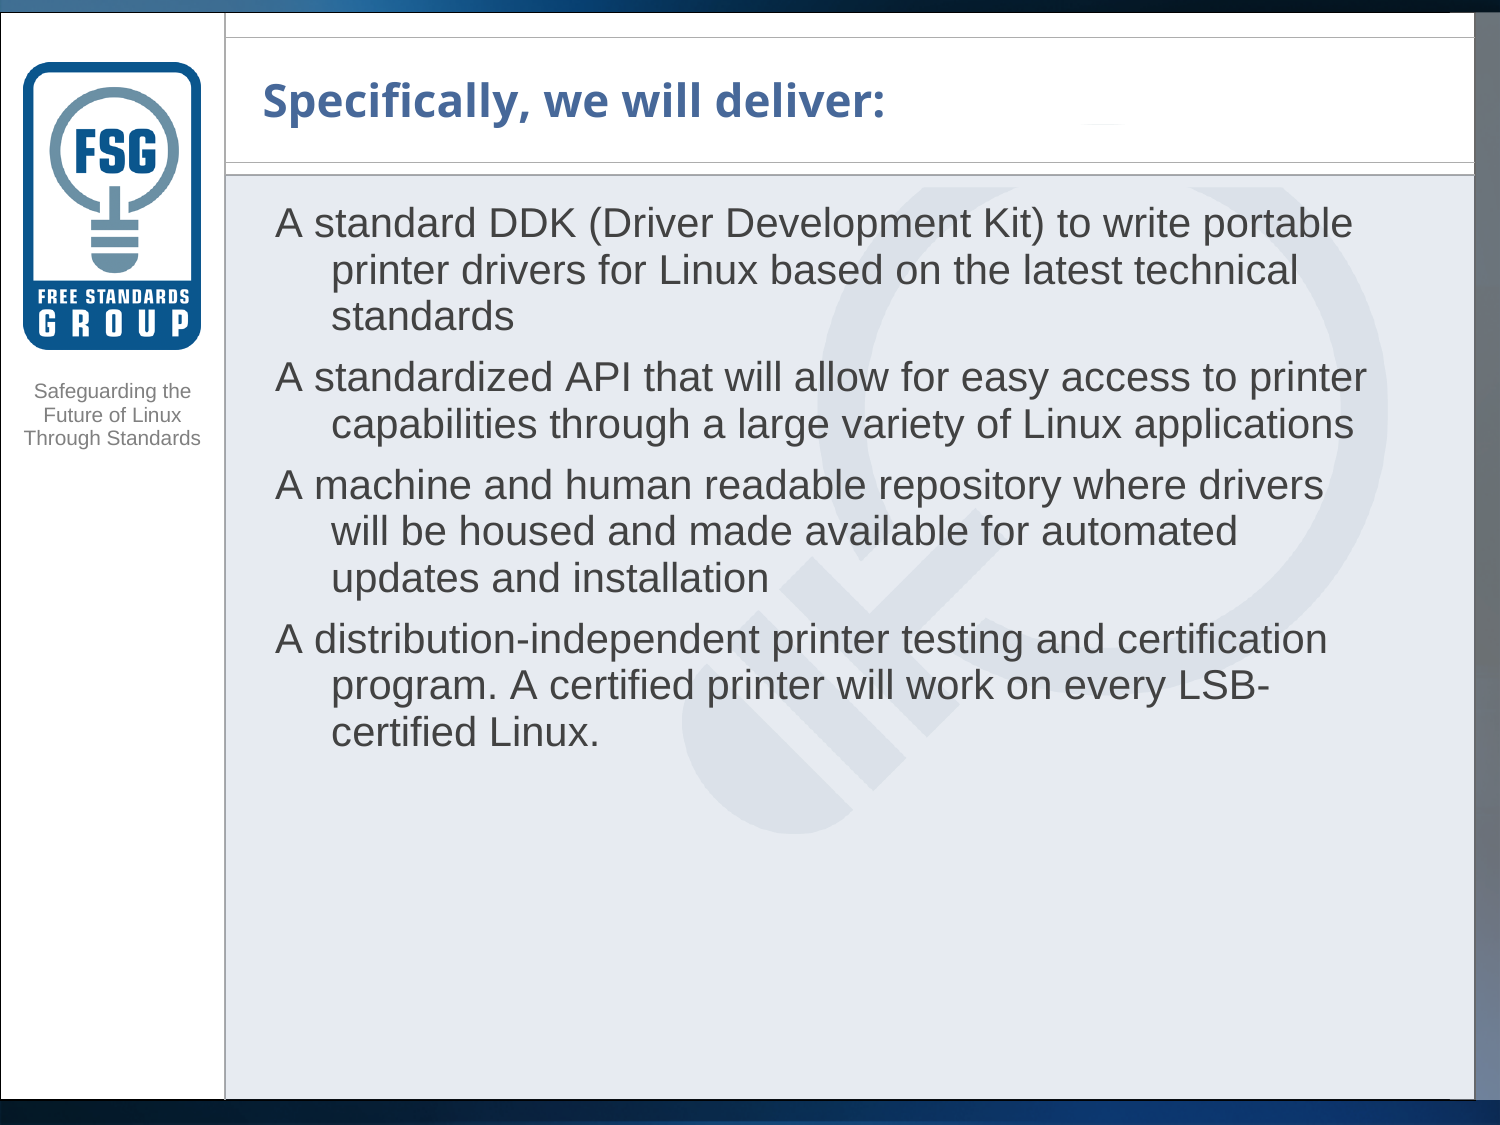

# Specifically, we will deliver:
A standard DDK (Driver Development Kit) to write portable printer drivers for Linux based on the latest technical standards
A standardized API that will allow for easy access to printer capabilities through a large variety of Linux applications
A machine and human readable repository where drivers will be housed and made available for automated updates and installation
A distribution-independent printer testing and certification program. A certified printer will work on every LSB-certified Linux.